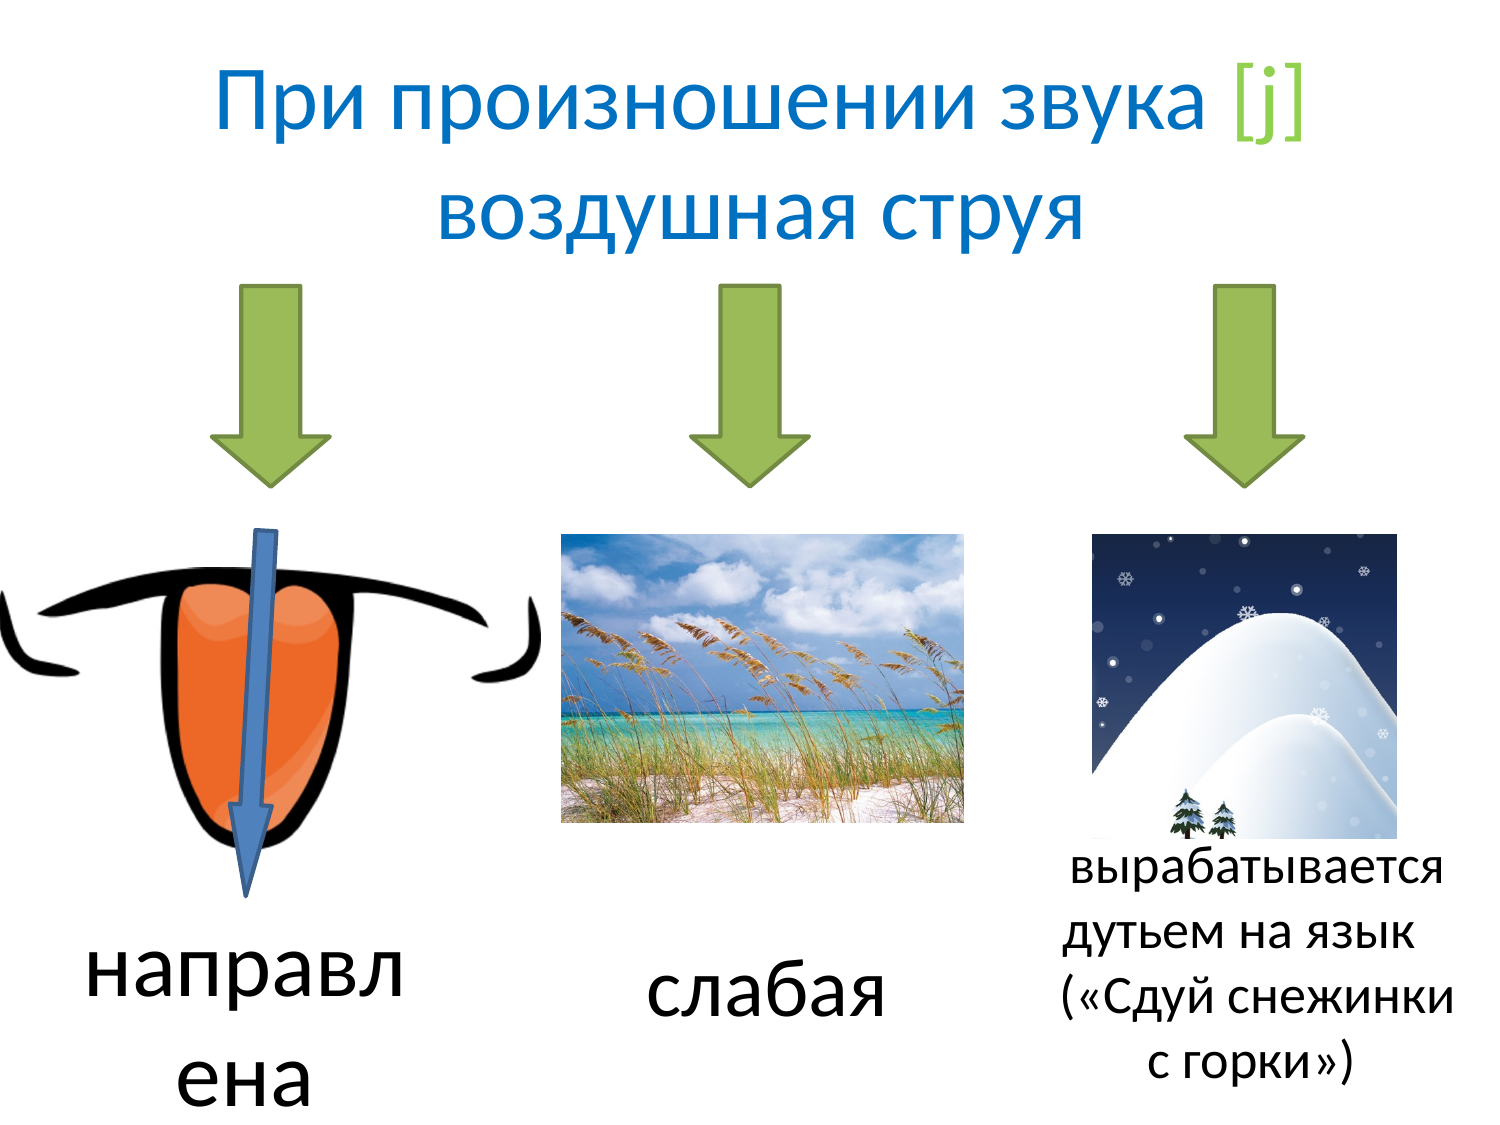

# При произношении звука [j] воздушная струя
вырабатывается дутьем на язык («Сдуй снежинки с горки»)
направлена прямо по центру языка
слабая